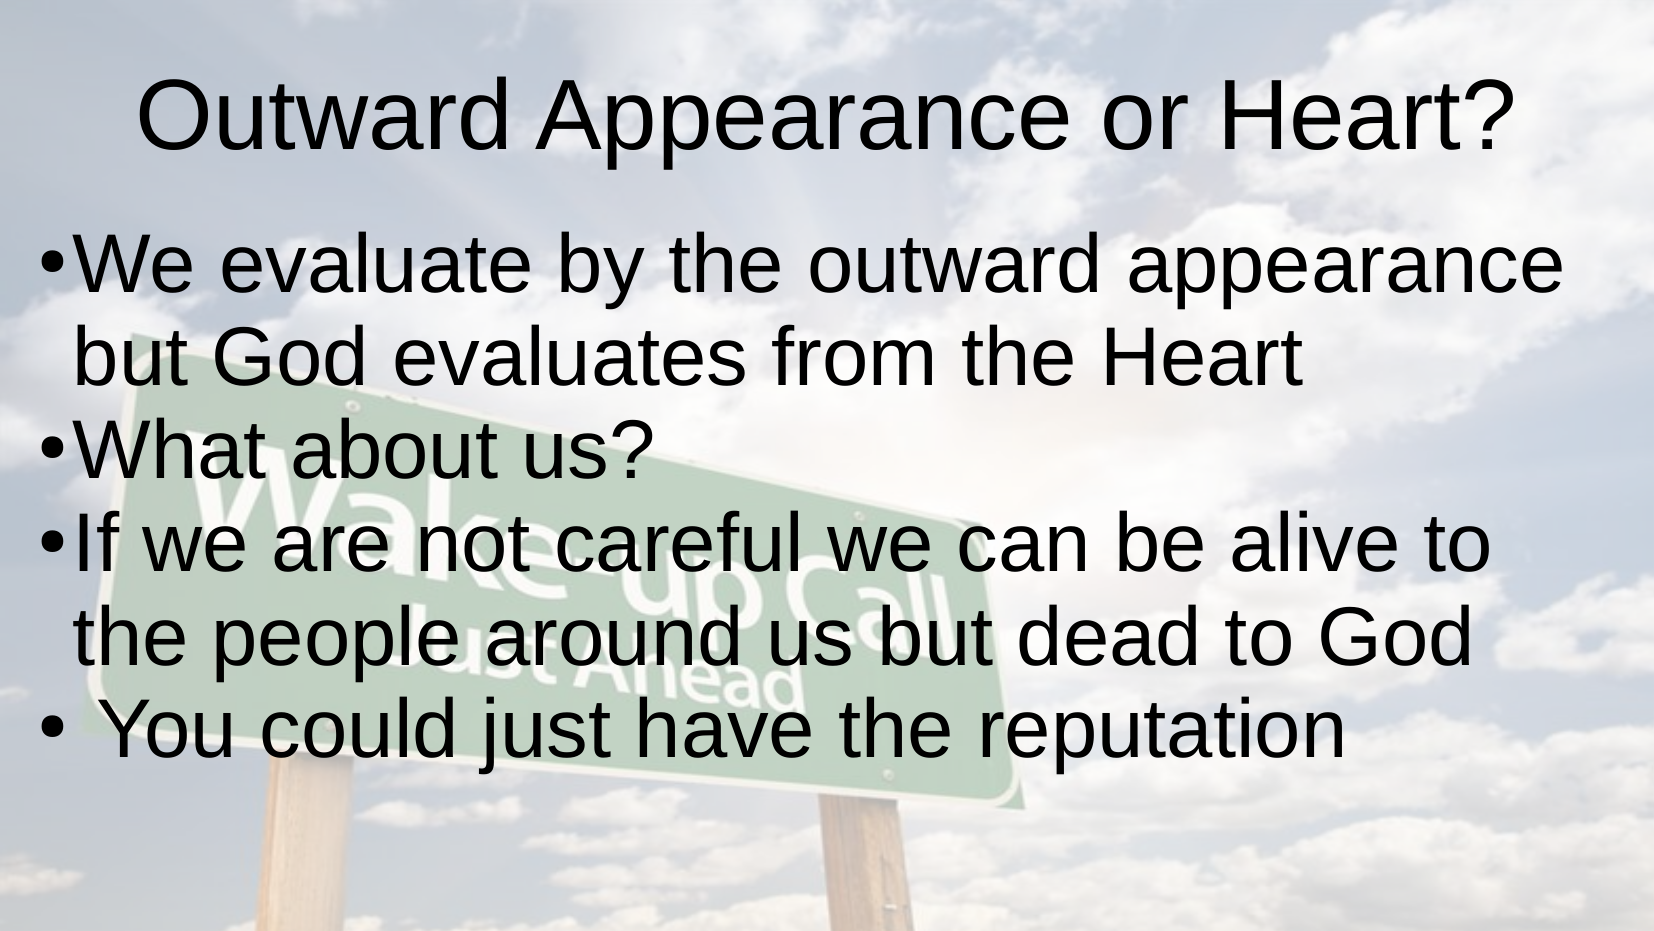

# Outward Appearance or Heart?
We evaluate by the outward appearance but God evaluates from the Heart
What about us?
If we are not careful we can be alive to the people around us but dead to God
 You could just have the reputation